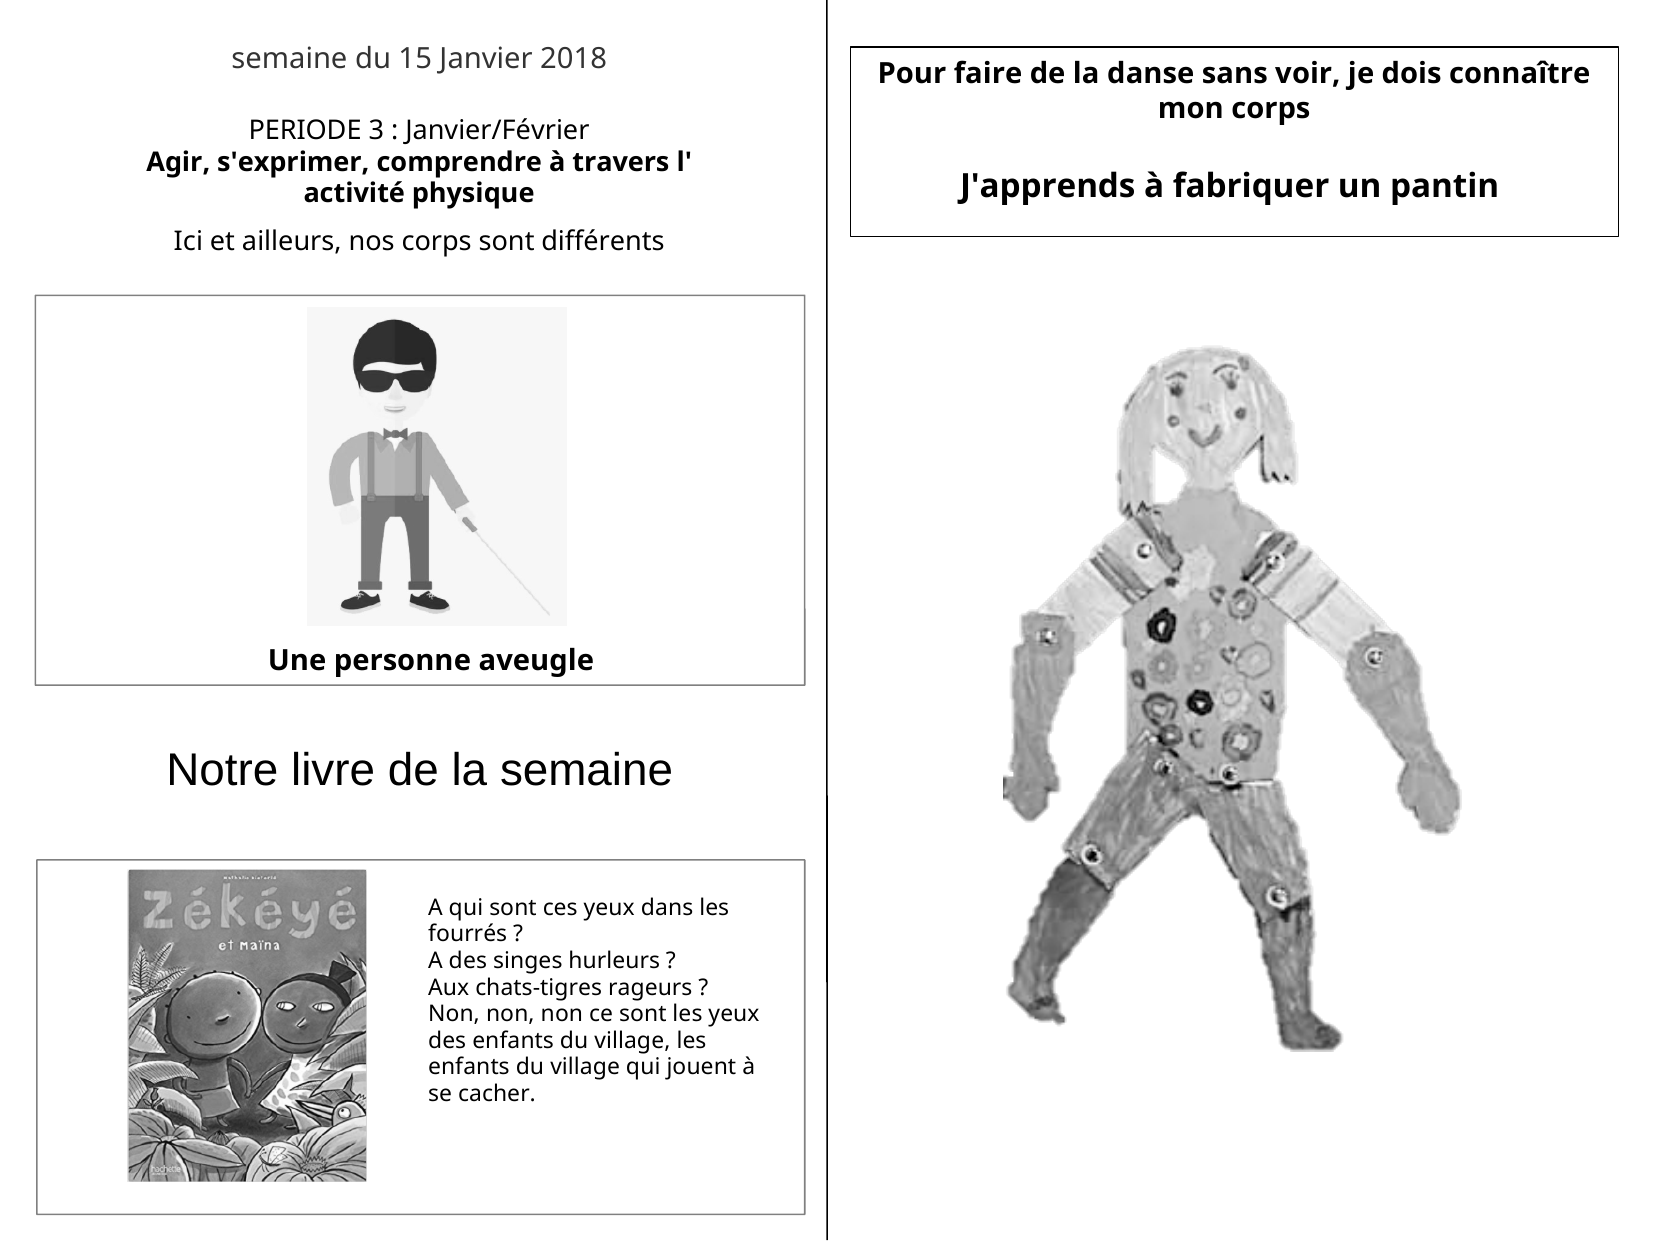

semaine du 15 Janvier 2018
Pour faire de la danse sans voir, je dois connaître mon corps
J'apprends à fabriquer un pantin
PERIODE 3 : Janvier/Février
Agir, s'exprimer, comprendre à travers l' activité physique
Ici et ailleurs, nos corps sont différents
Une personne aveugle
Notre livre de la semaine
A qui sont ces yeux dans les fourrés ?
A des singes hurleurs ?
Aux chats-tigres rageurs ?
Non, non, non ce sont les yeux des enfants du village, les enfants du village qui jouent à se cacher.